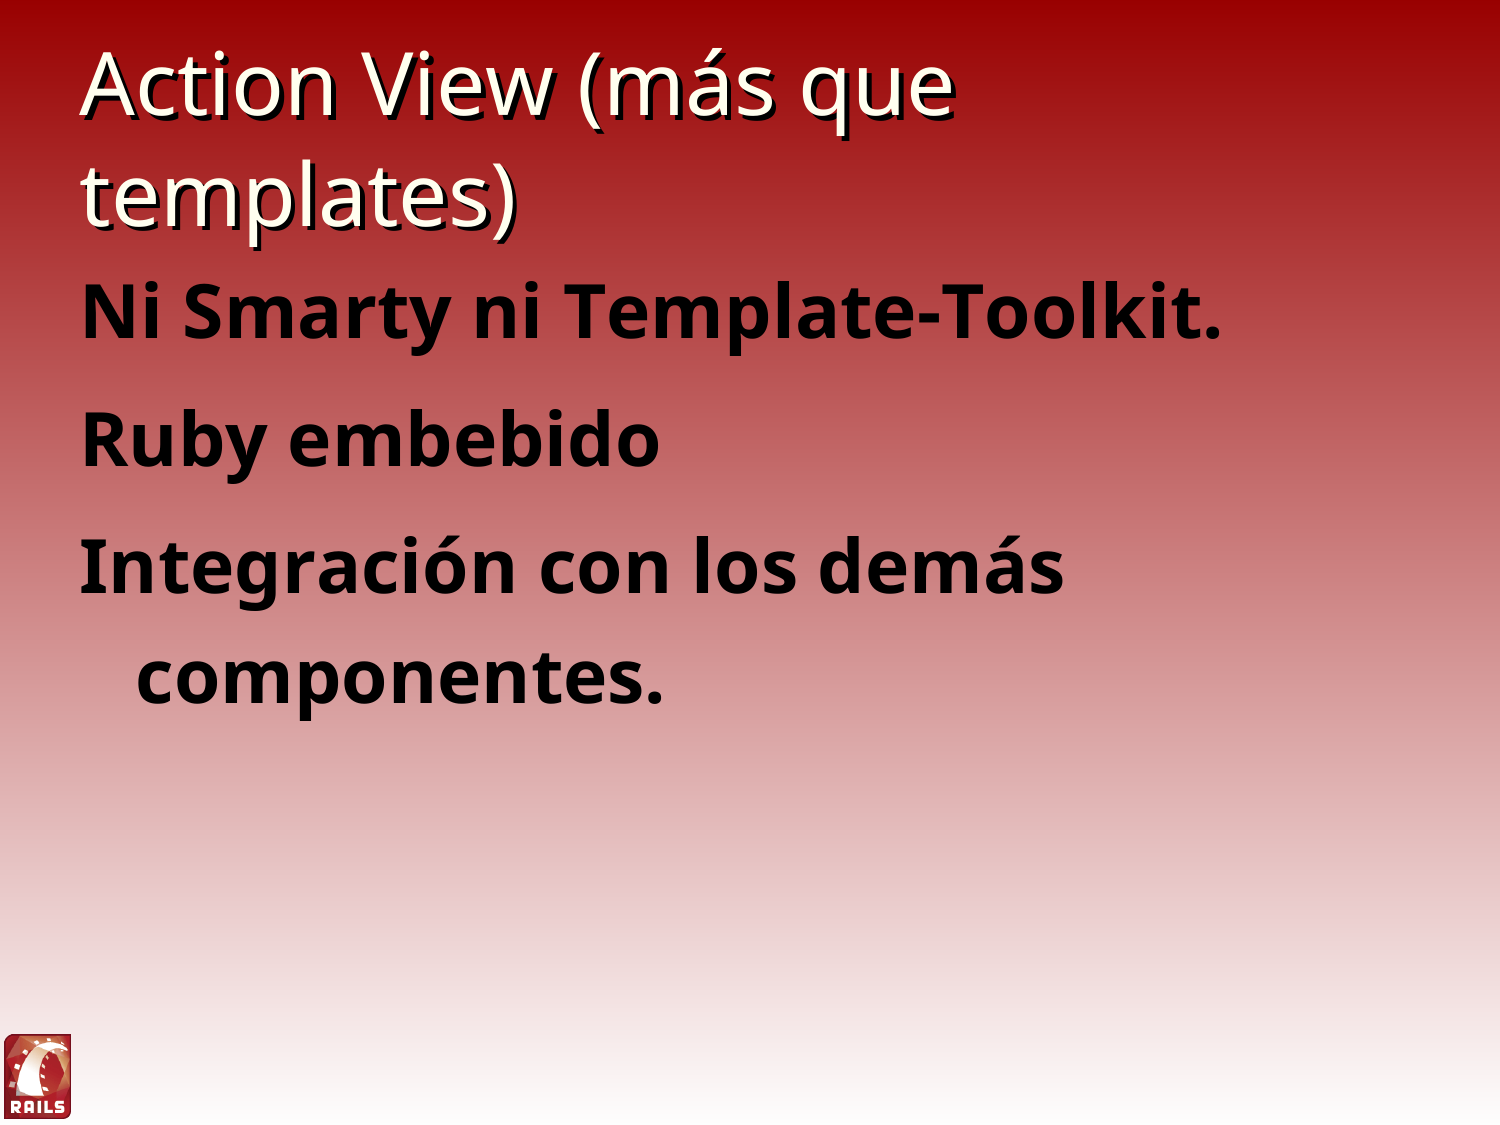

# Action View (más que templates)
Ni Smarty ni Template-Toolkit.
Ruby embebido
Integración con los demás componentes.